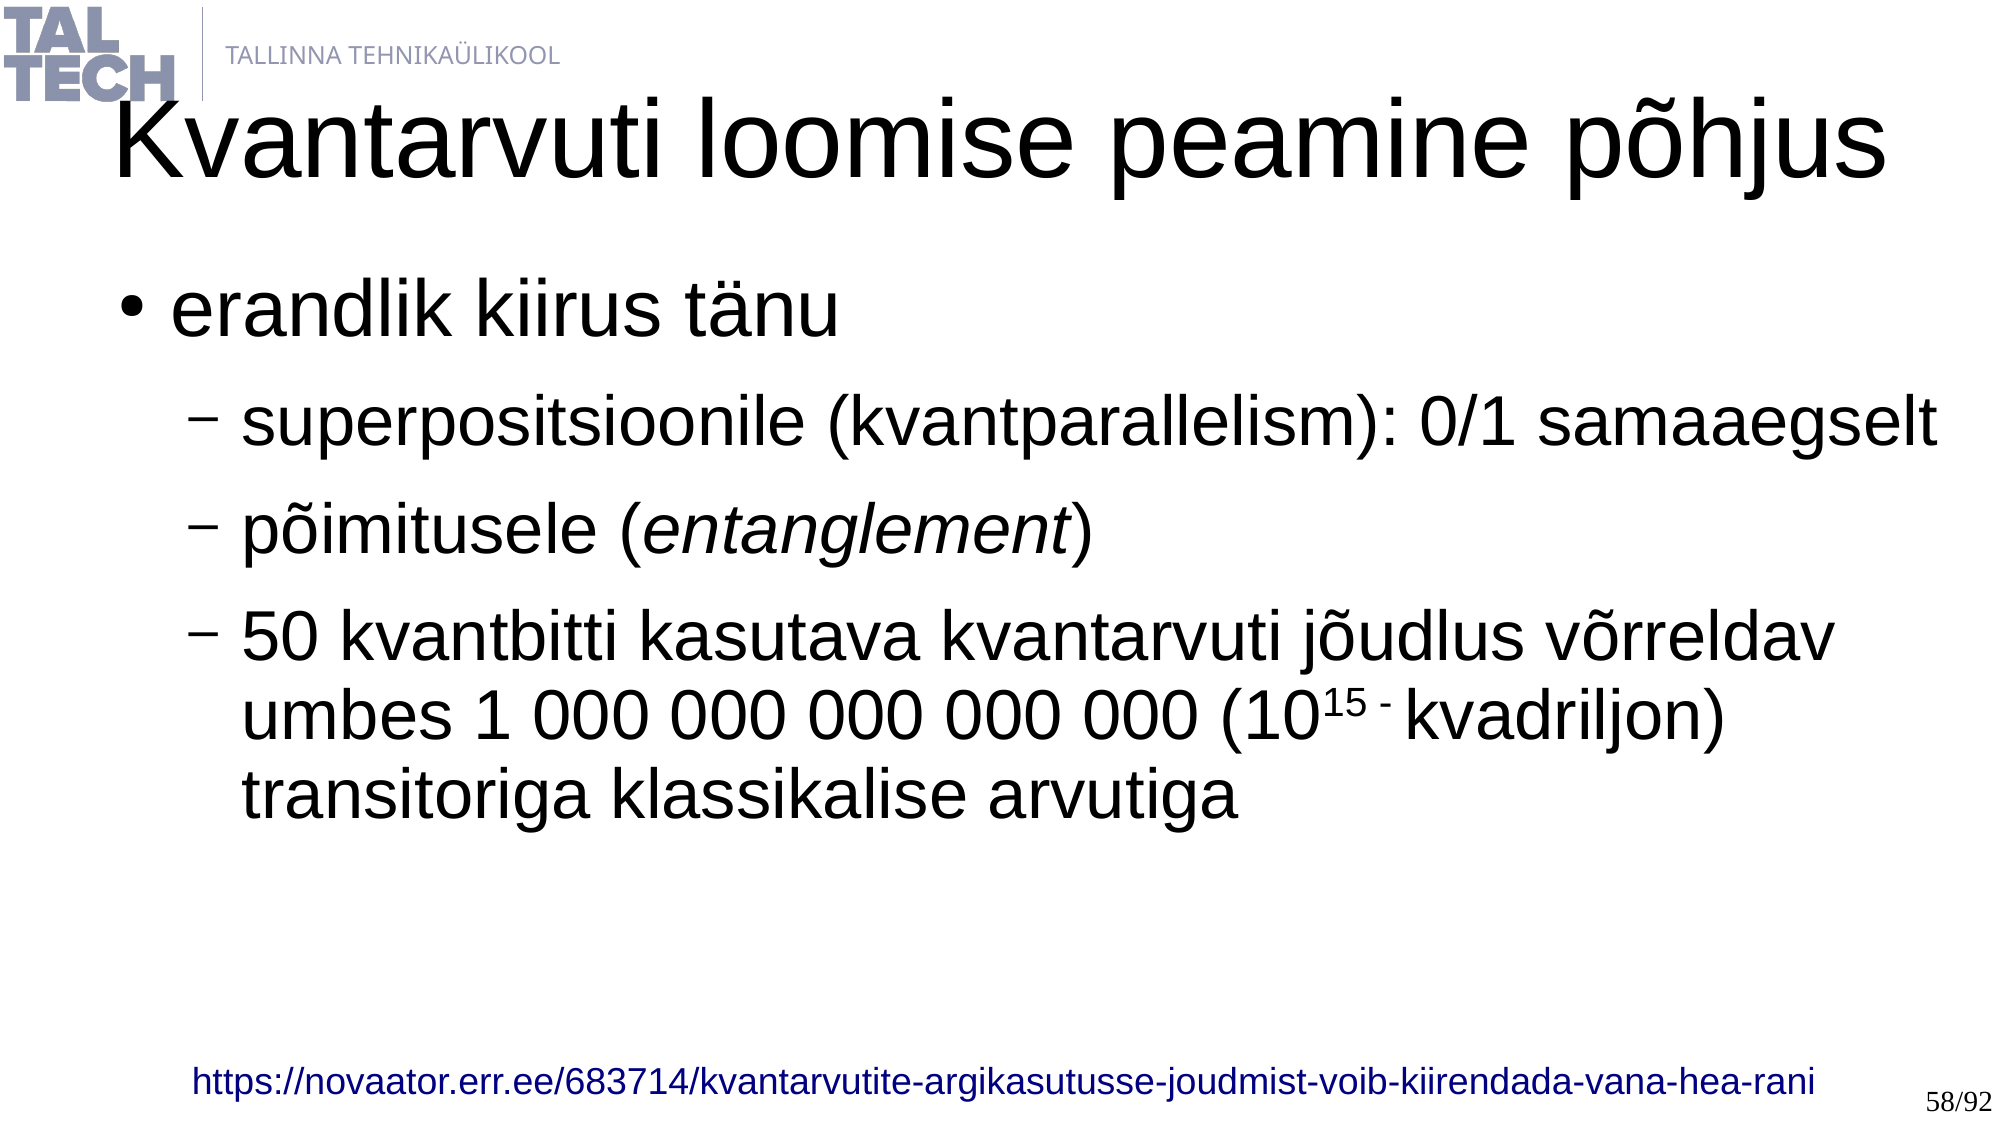

# Kvantarvuti loomise peamine põhjus
erandlik kiirus tänu
superpositsioonile (kvantparallelism): 0/1 samaaegselt
põimitusele (entanglement)
50 kvantbitti kasutava kvantarvuti jõudlus võrreldav umbes 1 000 000 000 000 000 (1015 - kvadriljon) transitoriga klassikalise arvutiga
https://novaator.err.ee/683714/kvantarvutite-argikasutusse-joudmist-voib-kiirendada-vana-hea-rani
58